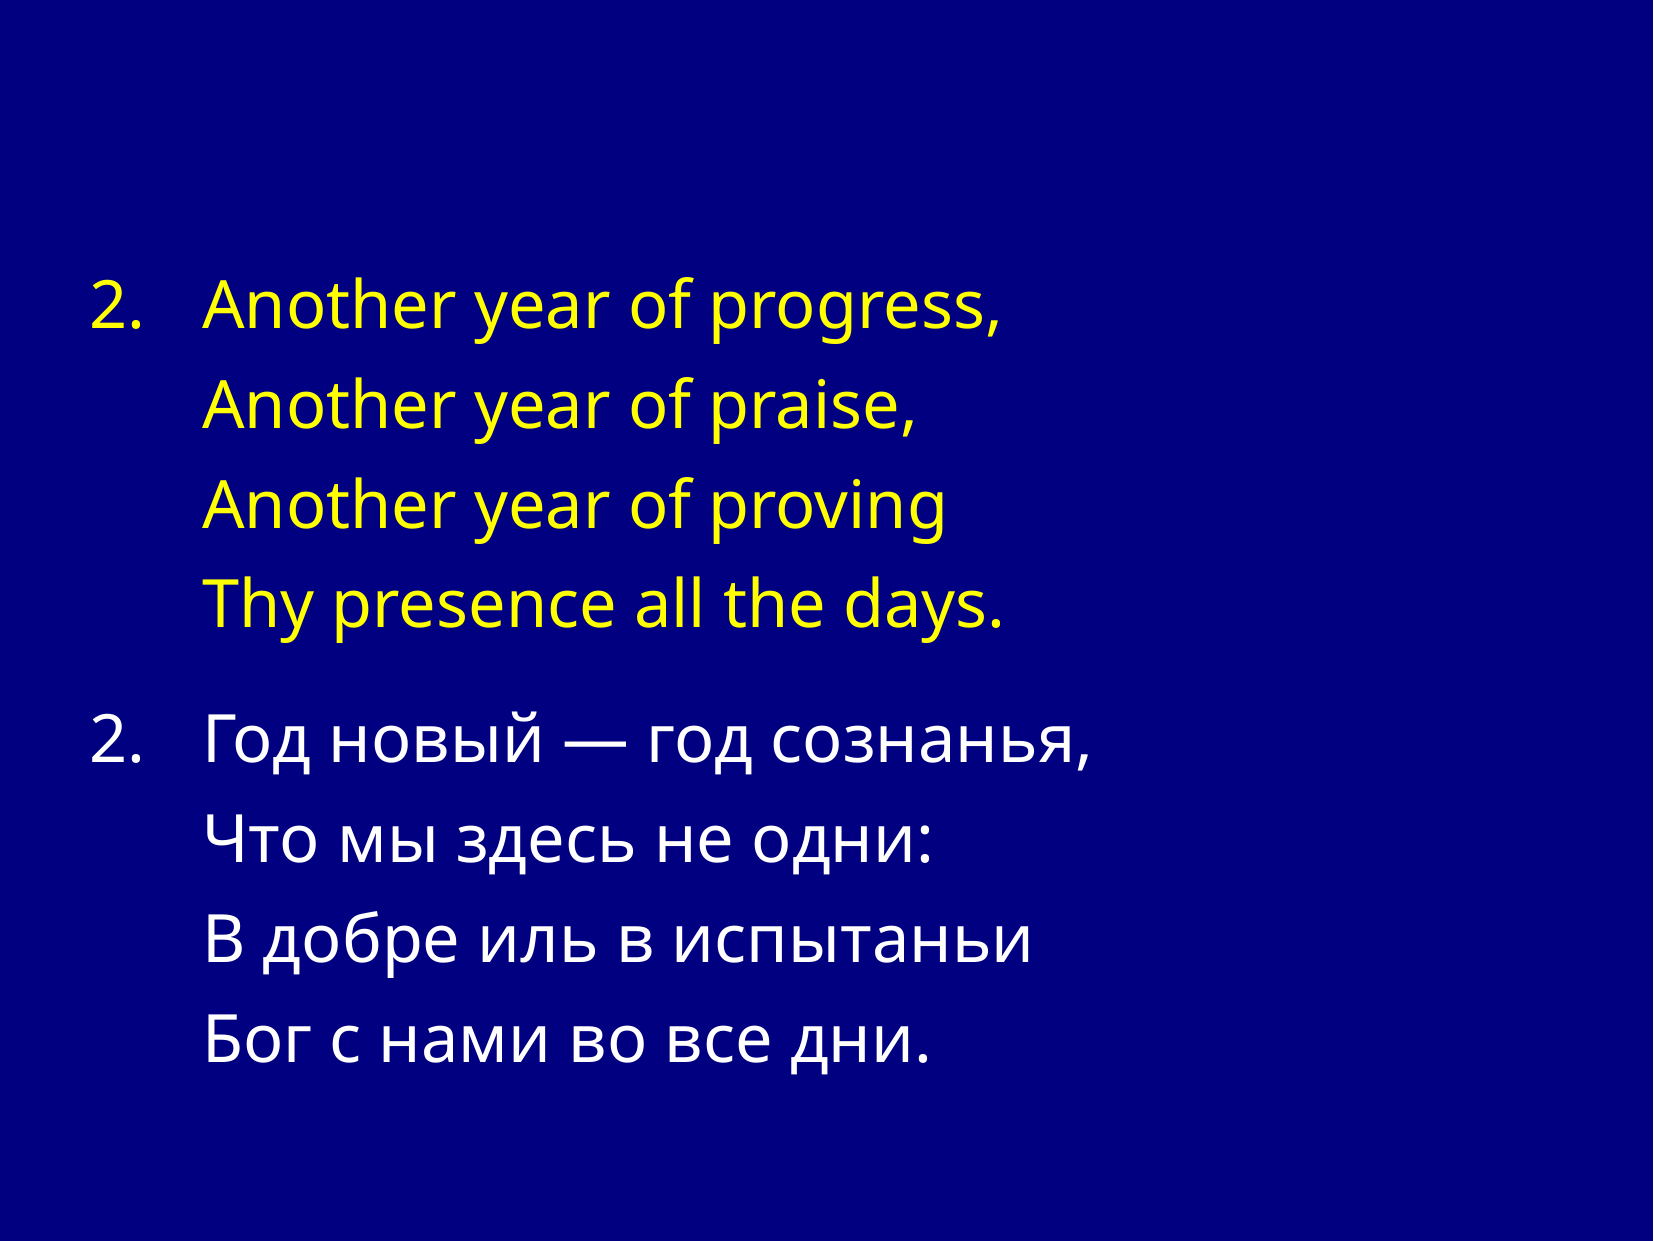

2.	Another year of progress,
	Another year of praise,
	Another year of proving
	Thy presence all the days.
2.	Год новый — год сознанья,
	Что мы здесь не одни:
	В добре иль в испытаньи
	Бог с нами во все дни.